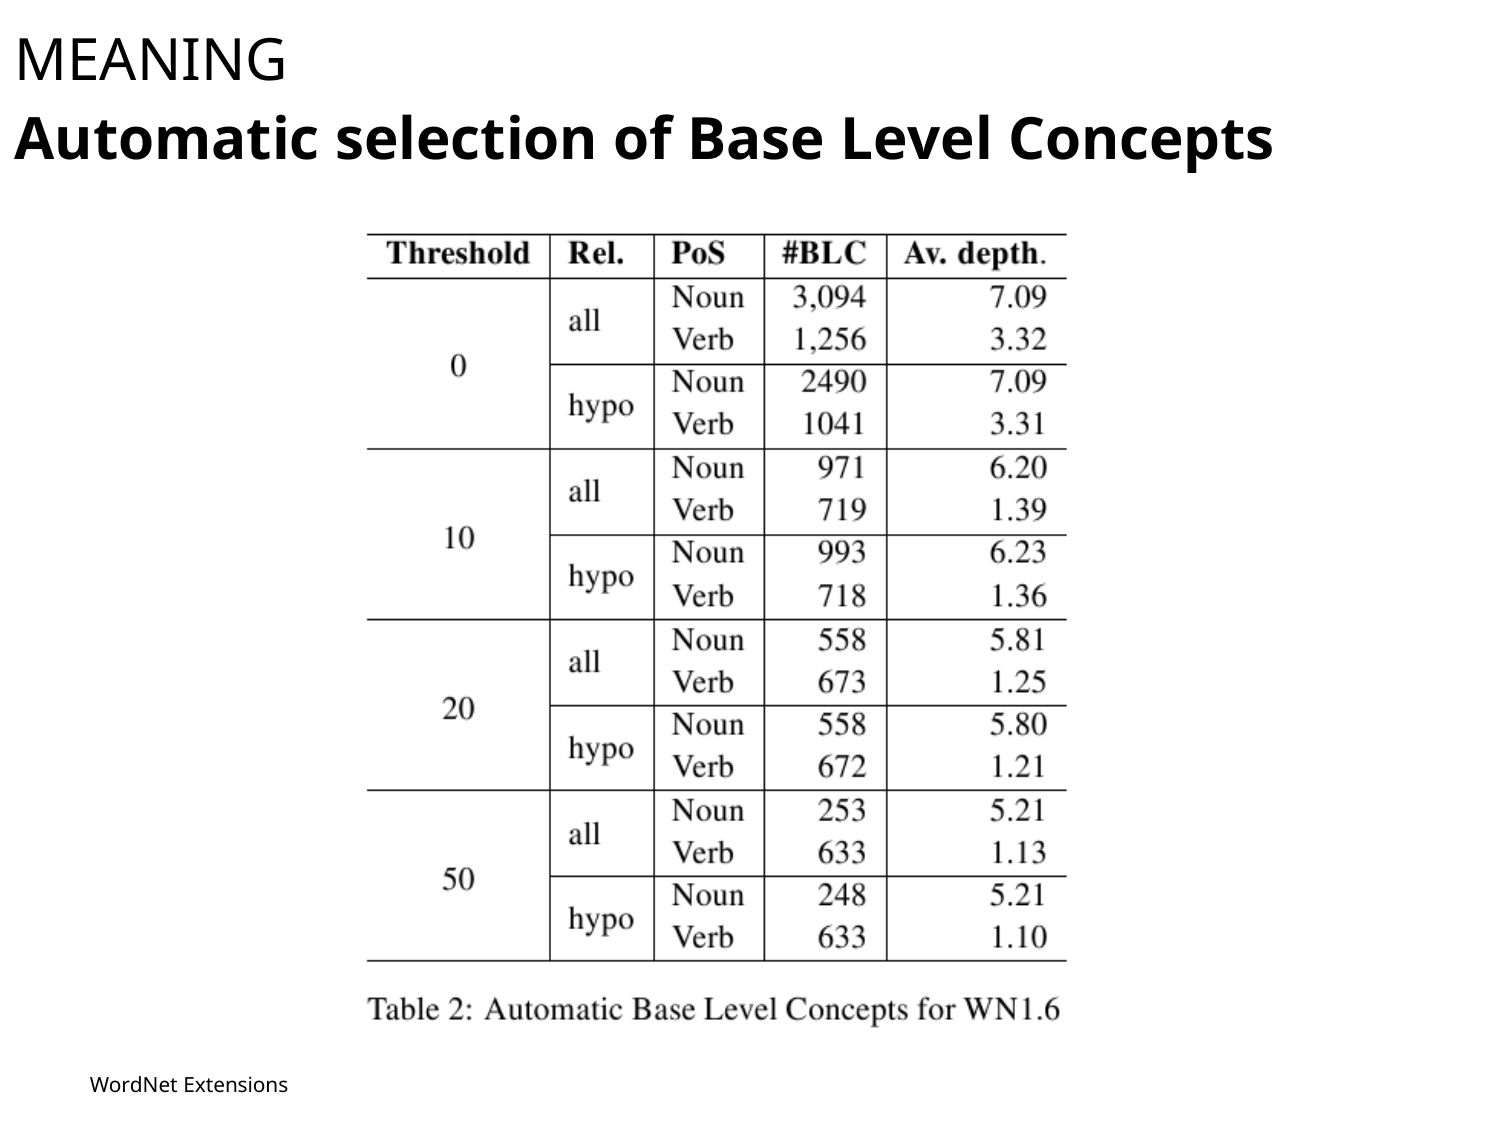

# MEANING Automatic selection of Base Level Concepts